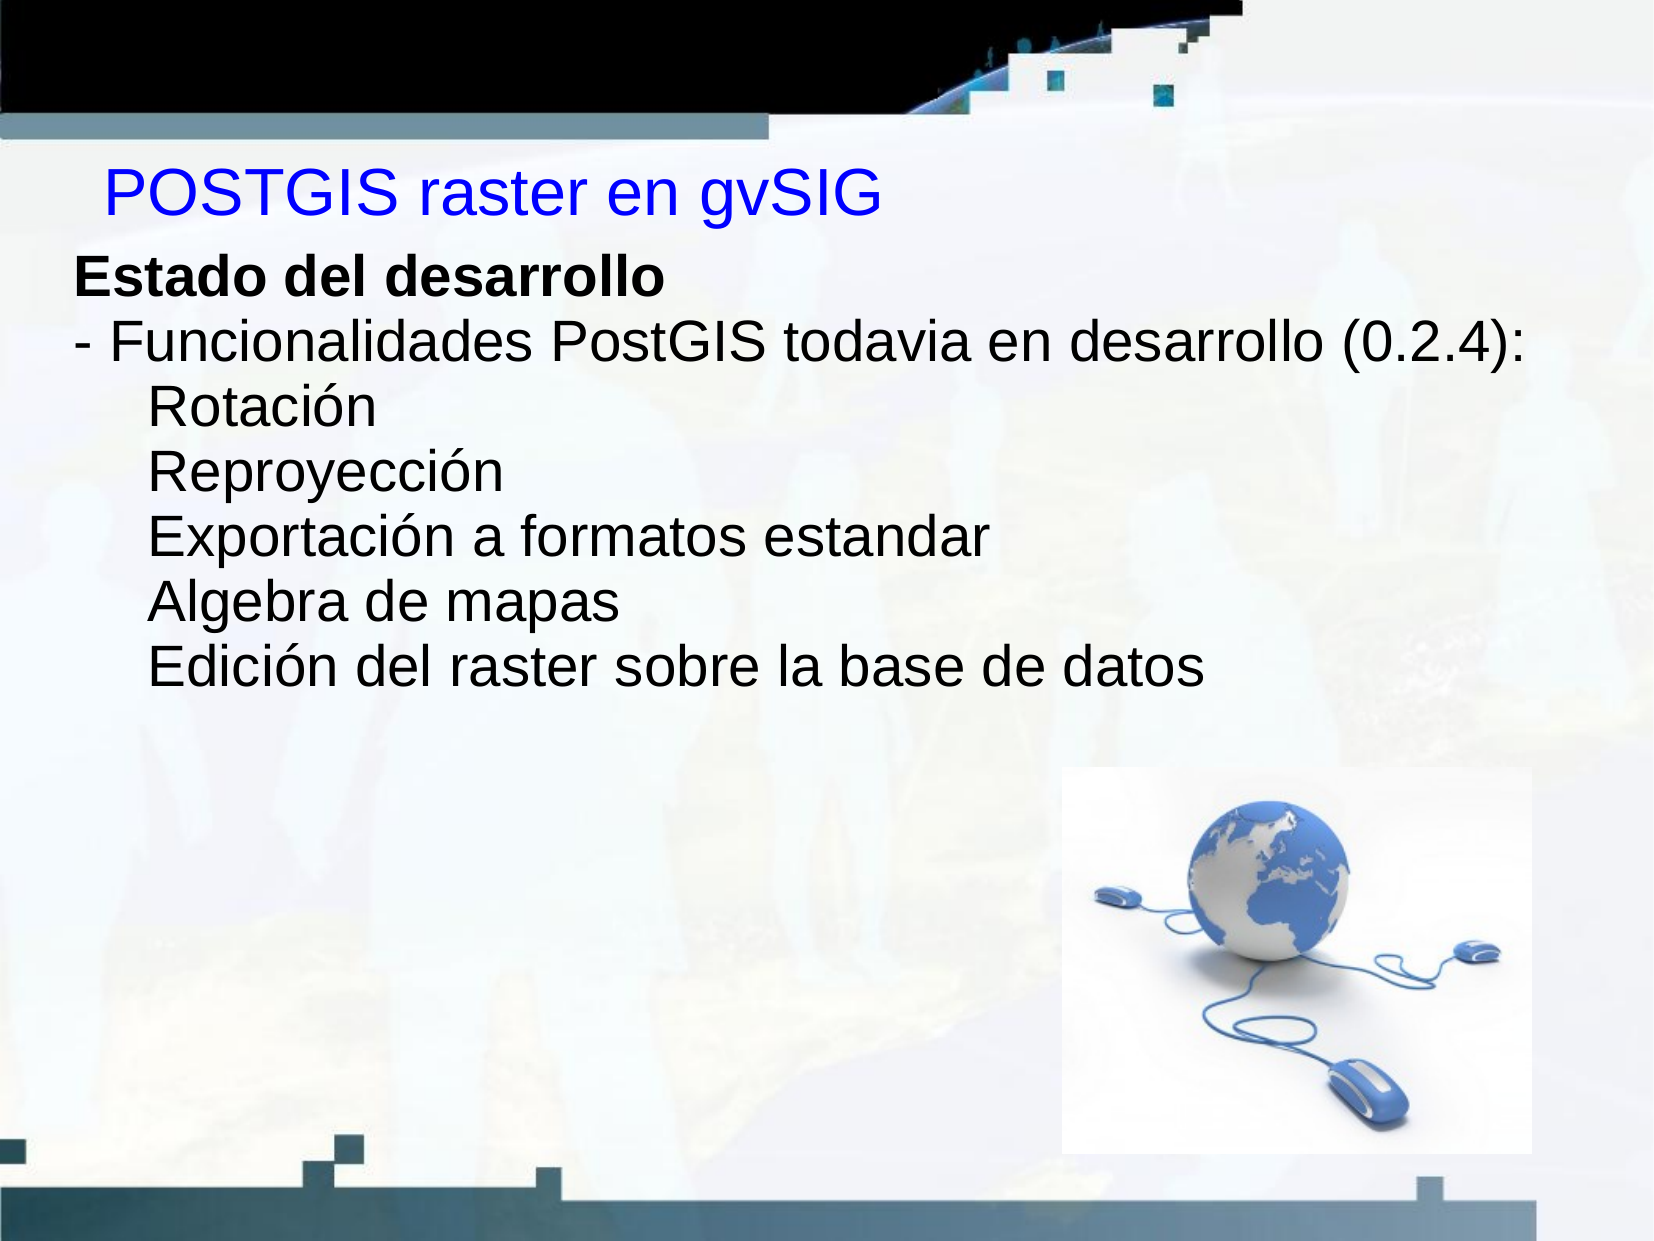

POSTGIS raster en gvSIG
Estado del desarrollo
- Funcionalidades PostGIS todavia en desarrollo (0.2.4):
	Rotación
	Reproyección
	Exportación a formatos estandar
	Algebra de mapas
	Edición del raster sobre la base de datos